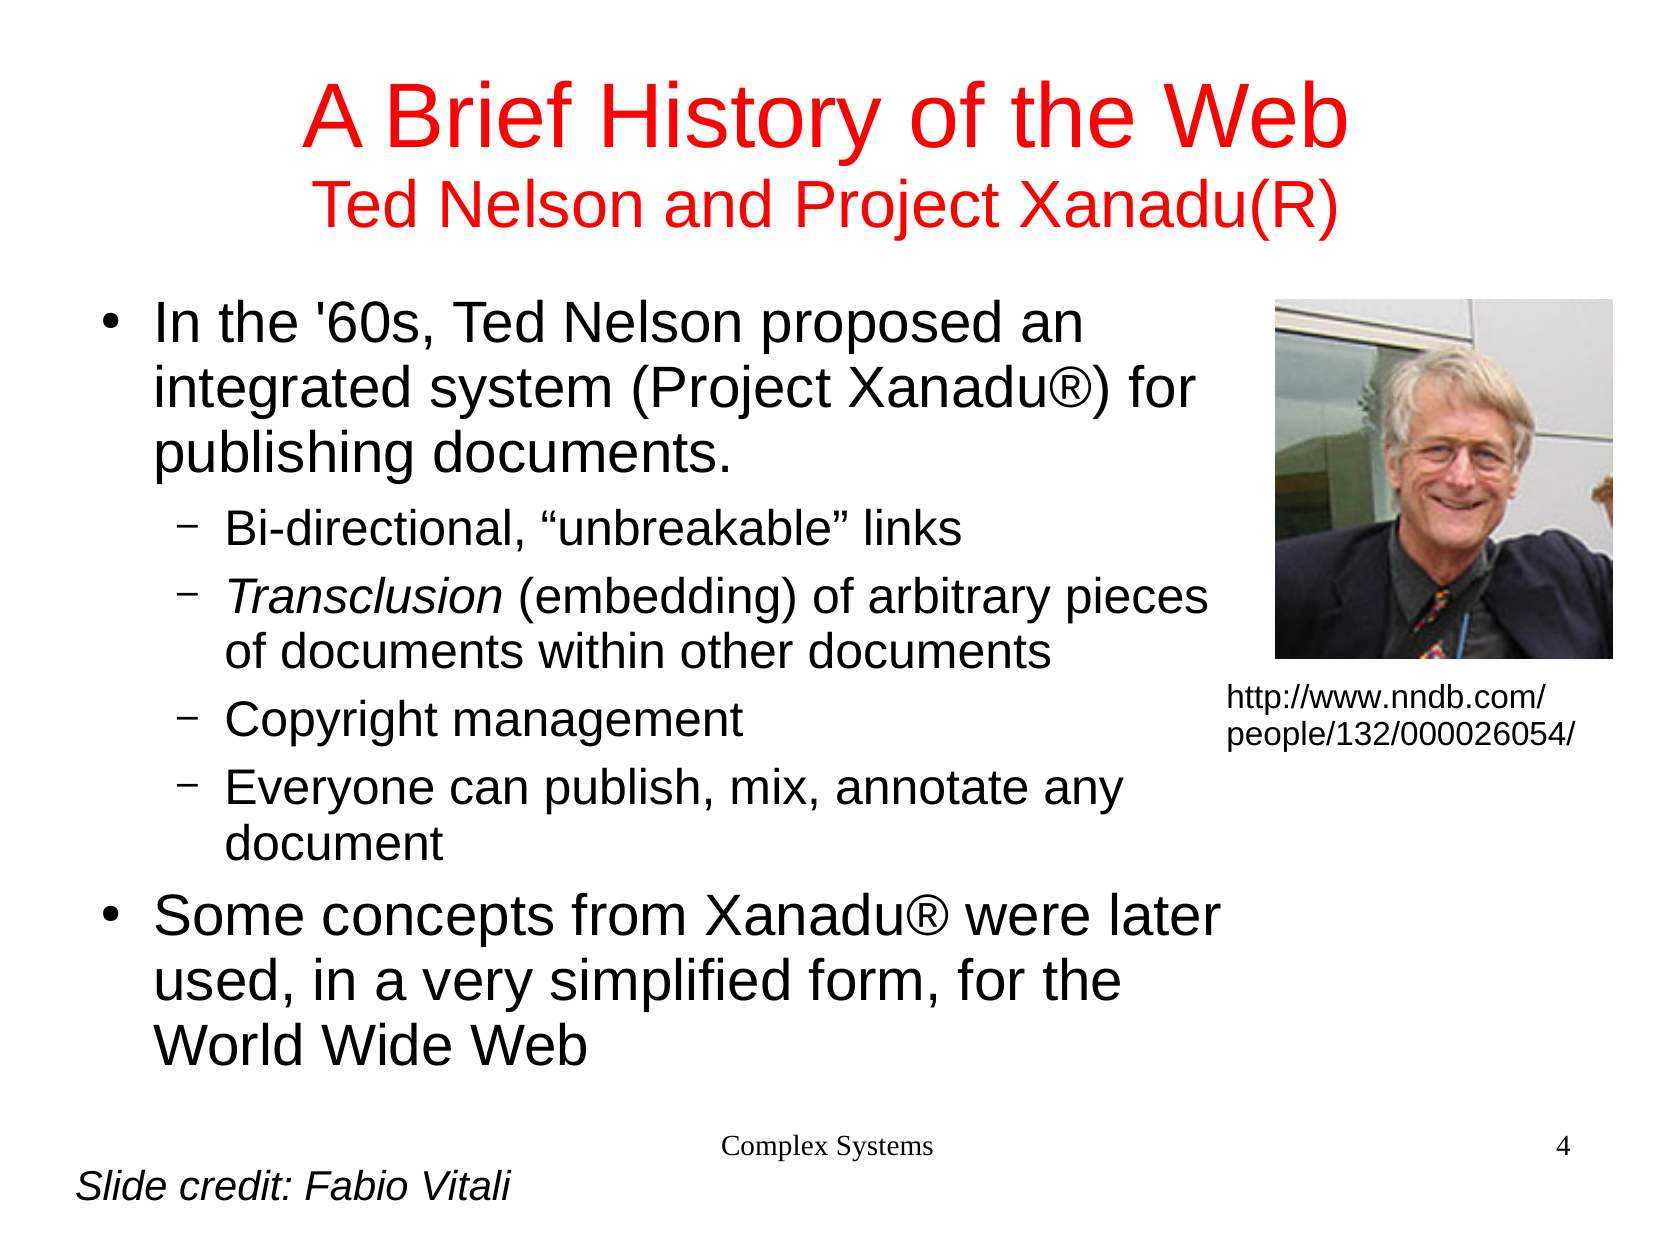

# A Brief History of the Web Ted Nelson and Project Xanadu(R)
In the '60s, Ted Nelson proposed an integrated system (Project Xanadu®) for publishing documents.
Bi-directional, “unbreakable” links
Transclusion (embedding) of arbitrary pieces of documents within other documents
Copyright management
Everyone can publish, mix, annotate any document
Some concepts from Xanadu® were later used, in a very simplified form, for the World Wide Web
http://www.nndb.com/people/132/000026054/
Complex Systems
4
Slide credit: Fabio Vitali